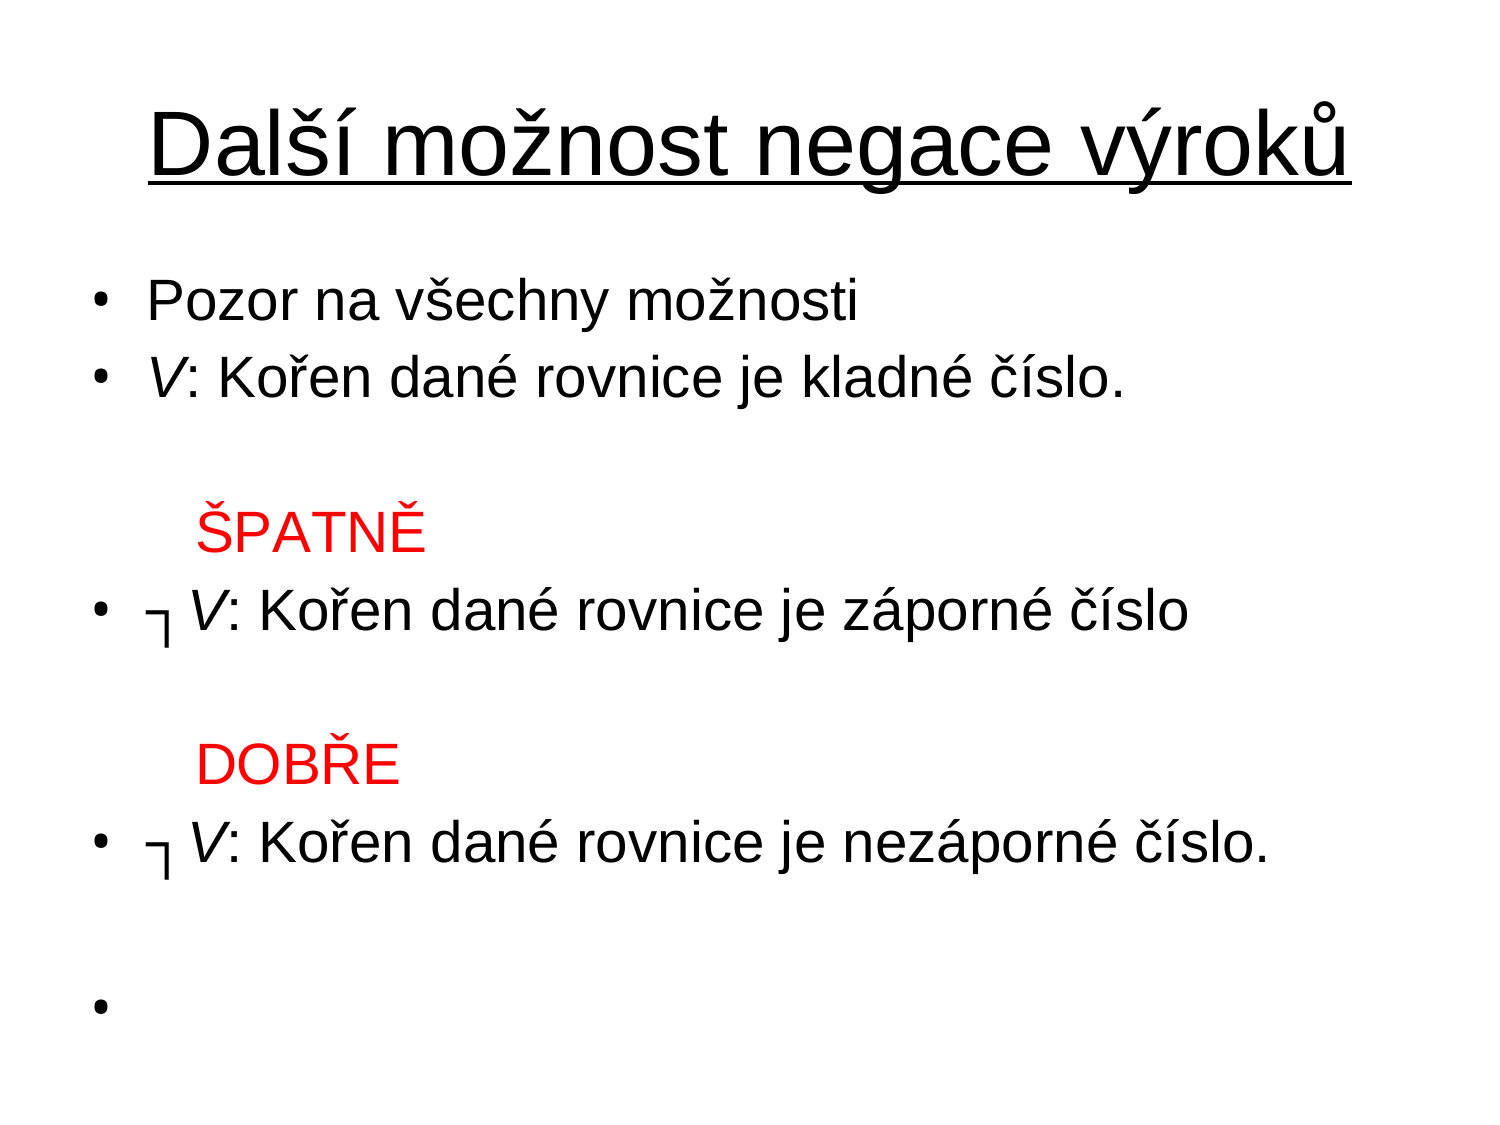

# Další možnost negace výroků
Pozor na všechny možnosti
V: Kořen dané rovnice je kladné číslo.
 ŠPATNĚ
┐V: Kořen dané rovnice je záporné číslo
 DOBŘE
┐V: Kořen dané rovnice je nezáporné číslo.